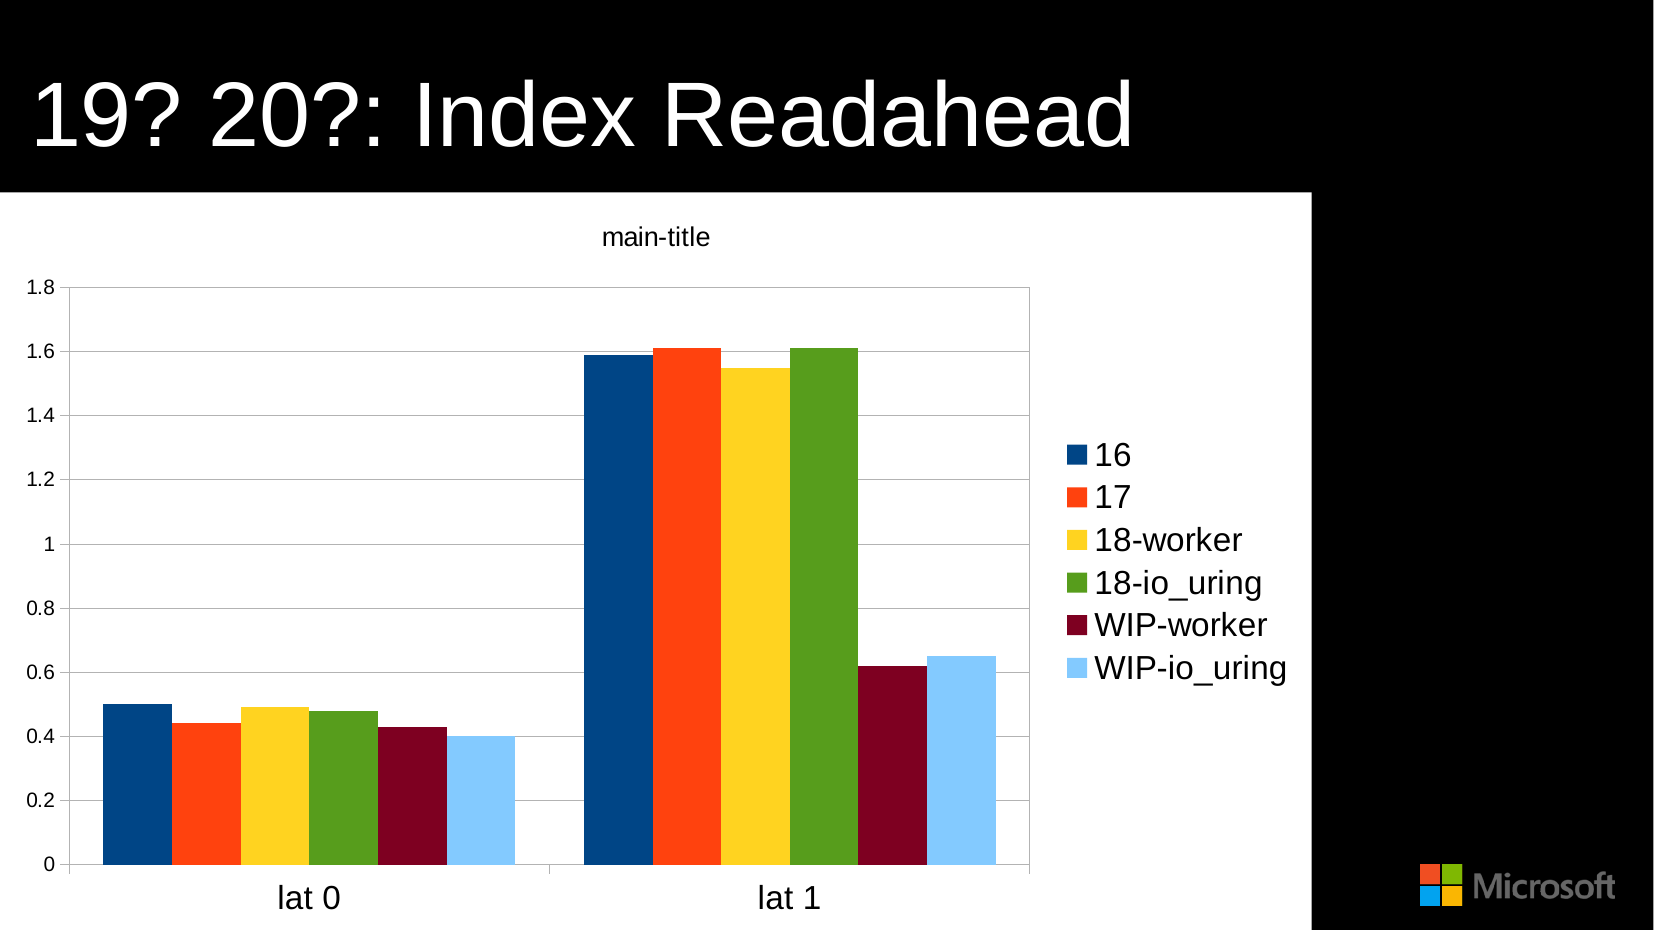

# 19? 20?: Index Readahead
### Chart: main-title
| Category | 16 | 17 | 18-worker | 18-io_uring | WIP-worker | WIP-io_uring |
|---|---|---|---|---|---|---|
| lat 0 | 0.5 | 0.44 | 0.49 | 0.48 | 0.43 | 0.4 |
| lat 1 | 1.59 | 1.61 | 1.55 | 1.61 | 0.62 | 0.65 |